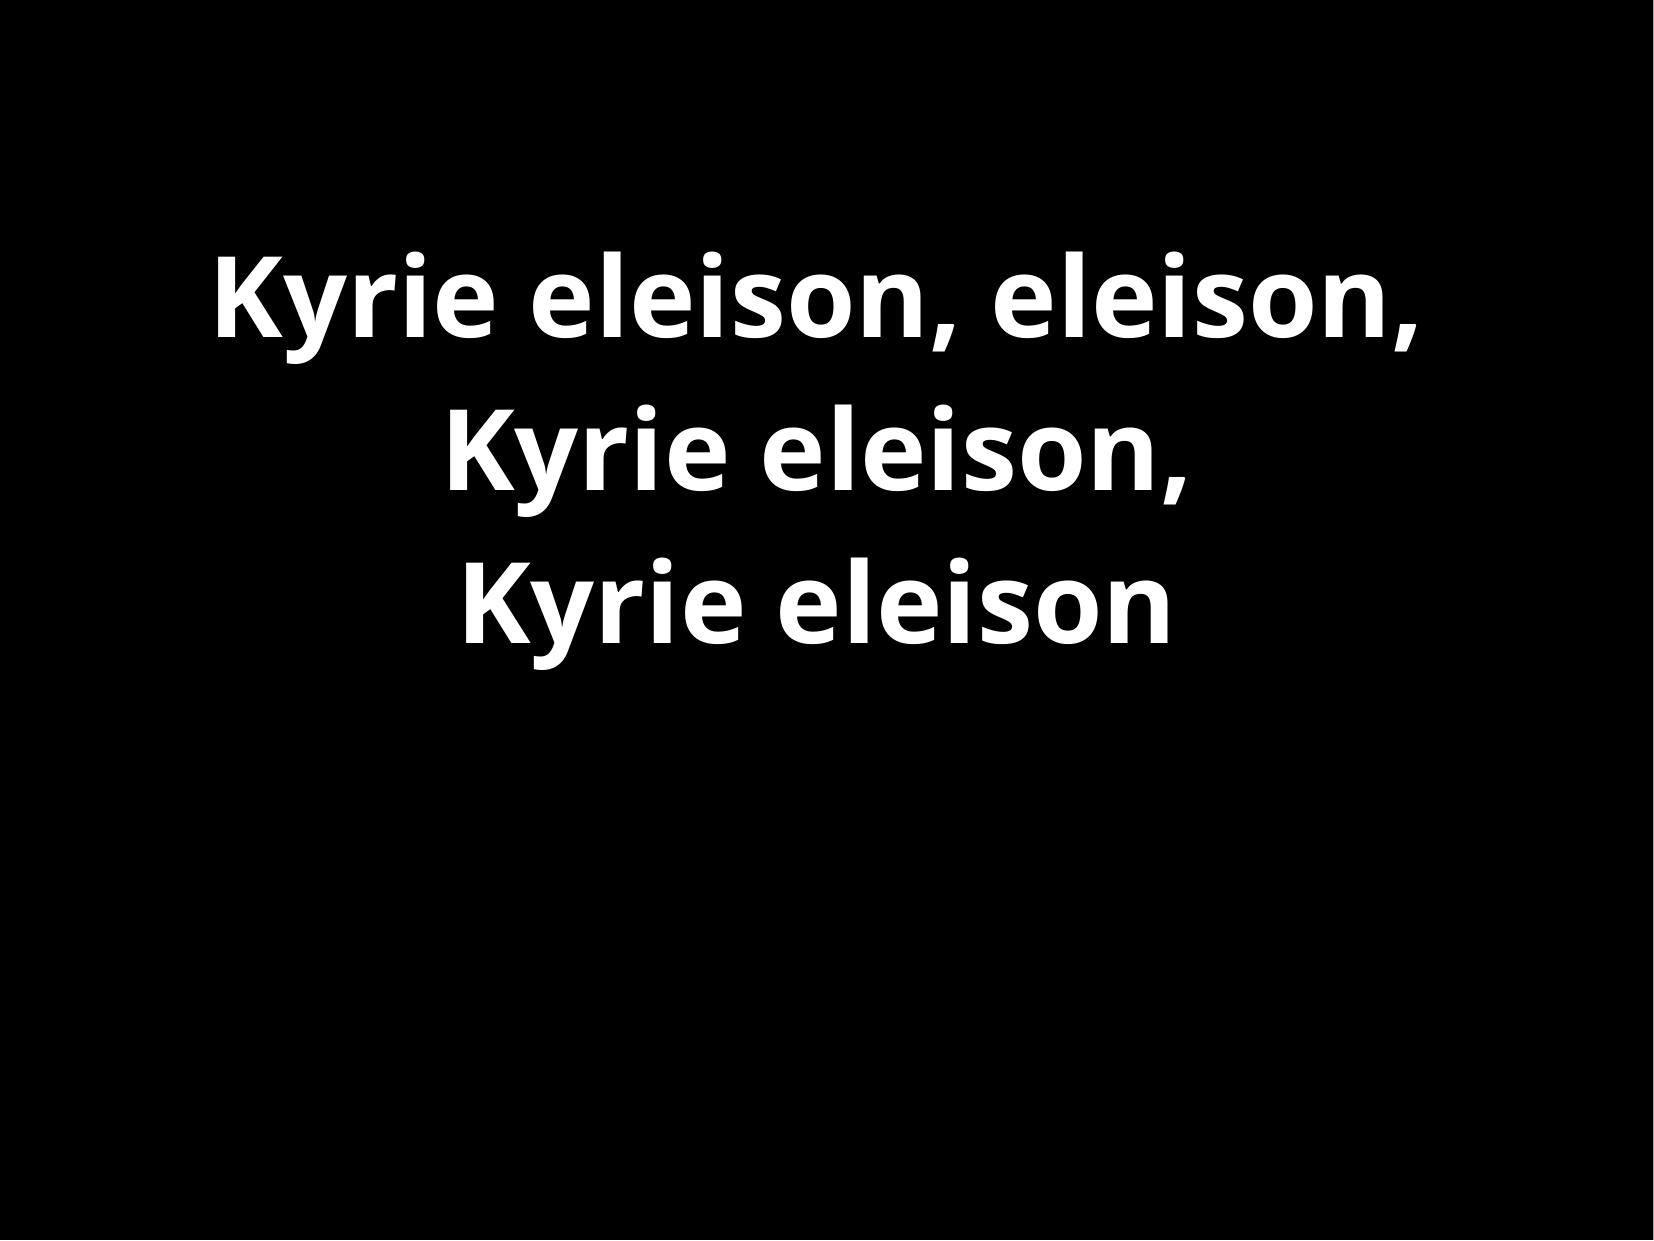

# Kyrie eleison, eleison, Kyrie eleison,
Kyrie eleison